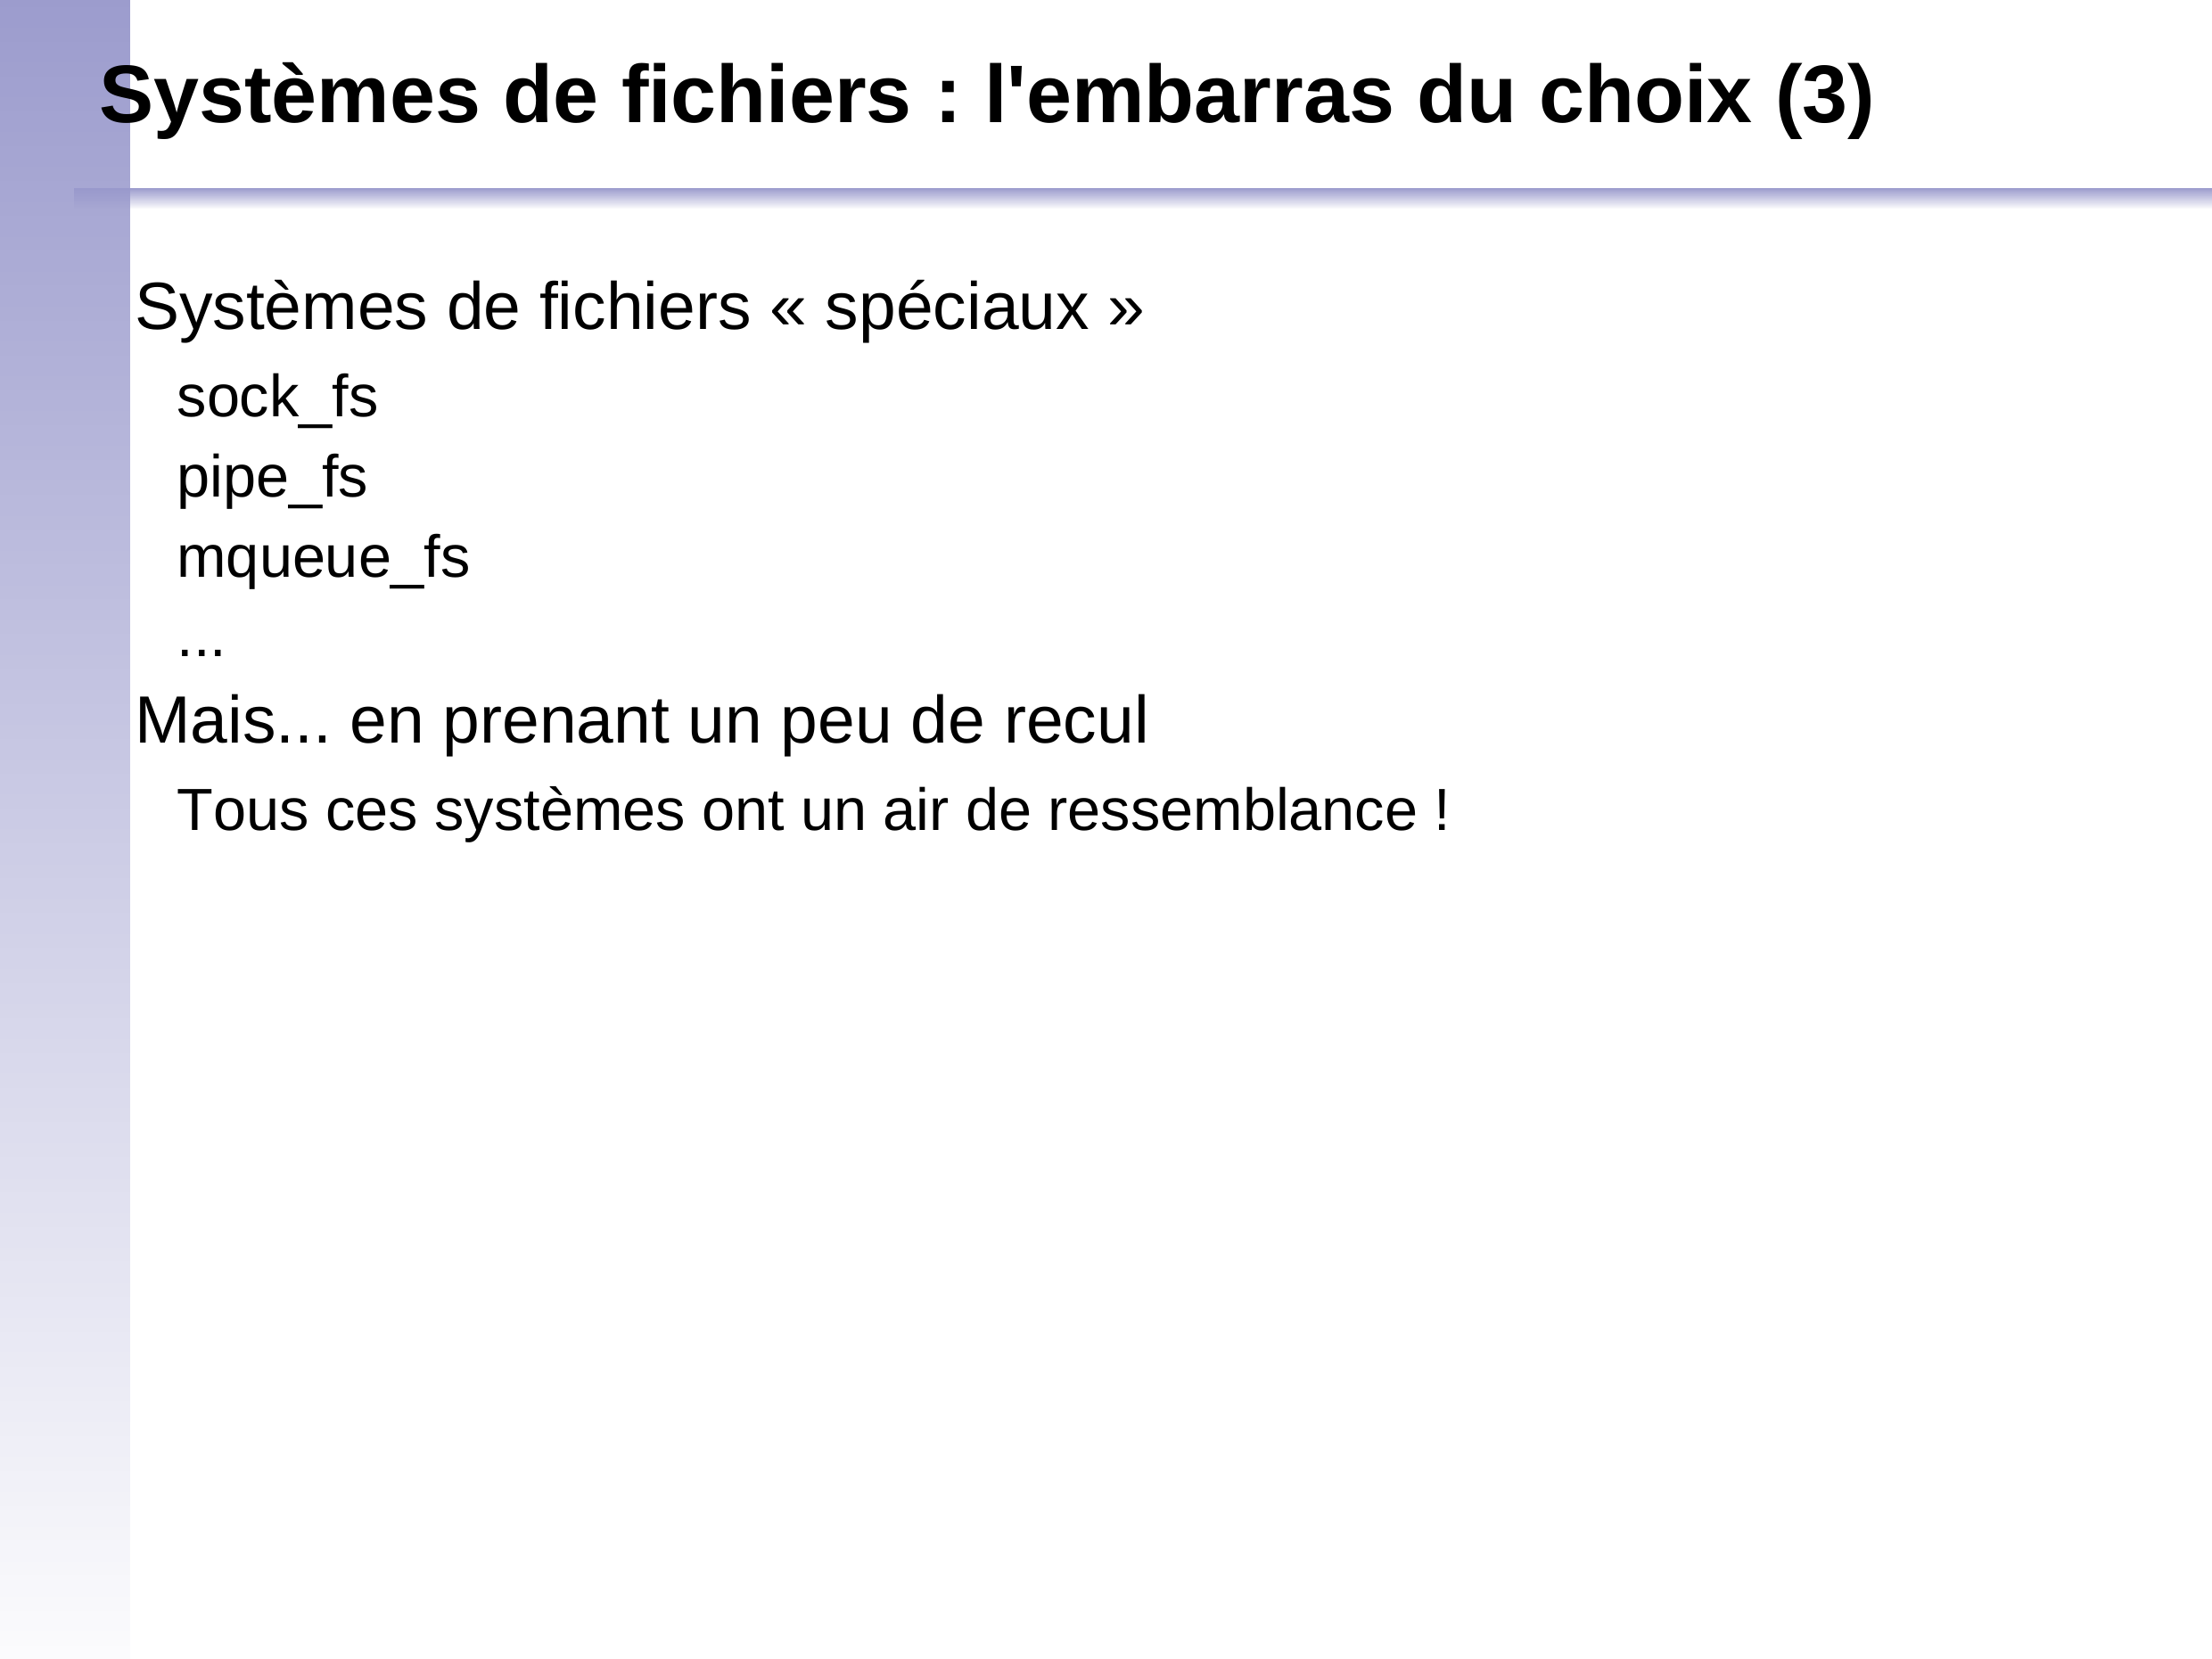

# Systèmes de fichiers : l'embarras du choix (3)
Systèmes de fichiers « spéciaux »
sock_fs
pipe_fs
mqueue_fs
...
Mais... en prenant un peu de recul
Tous ces systèmes ont un air de ressemblance !